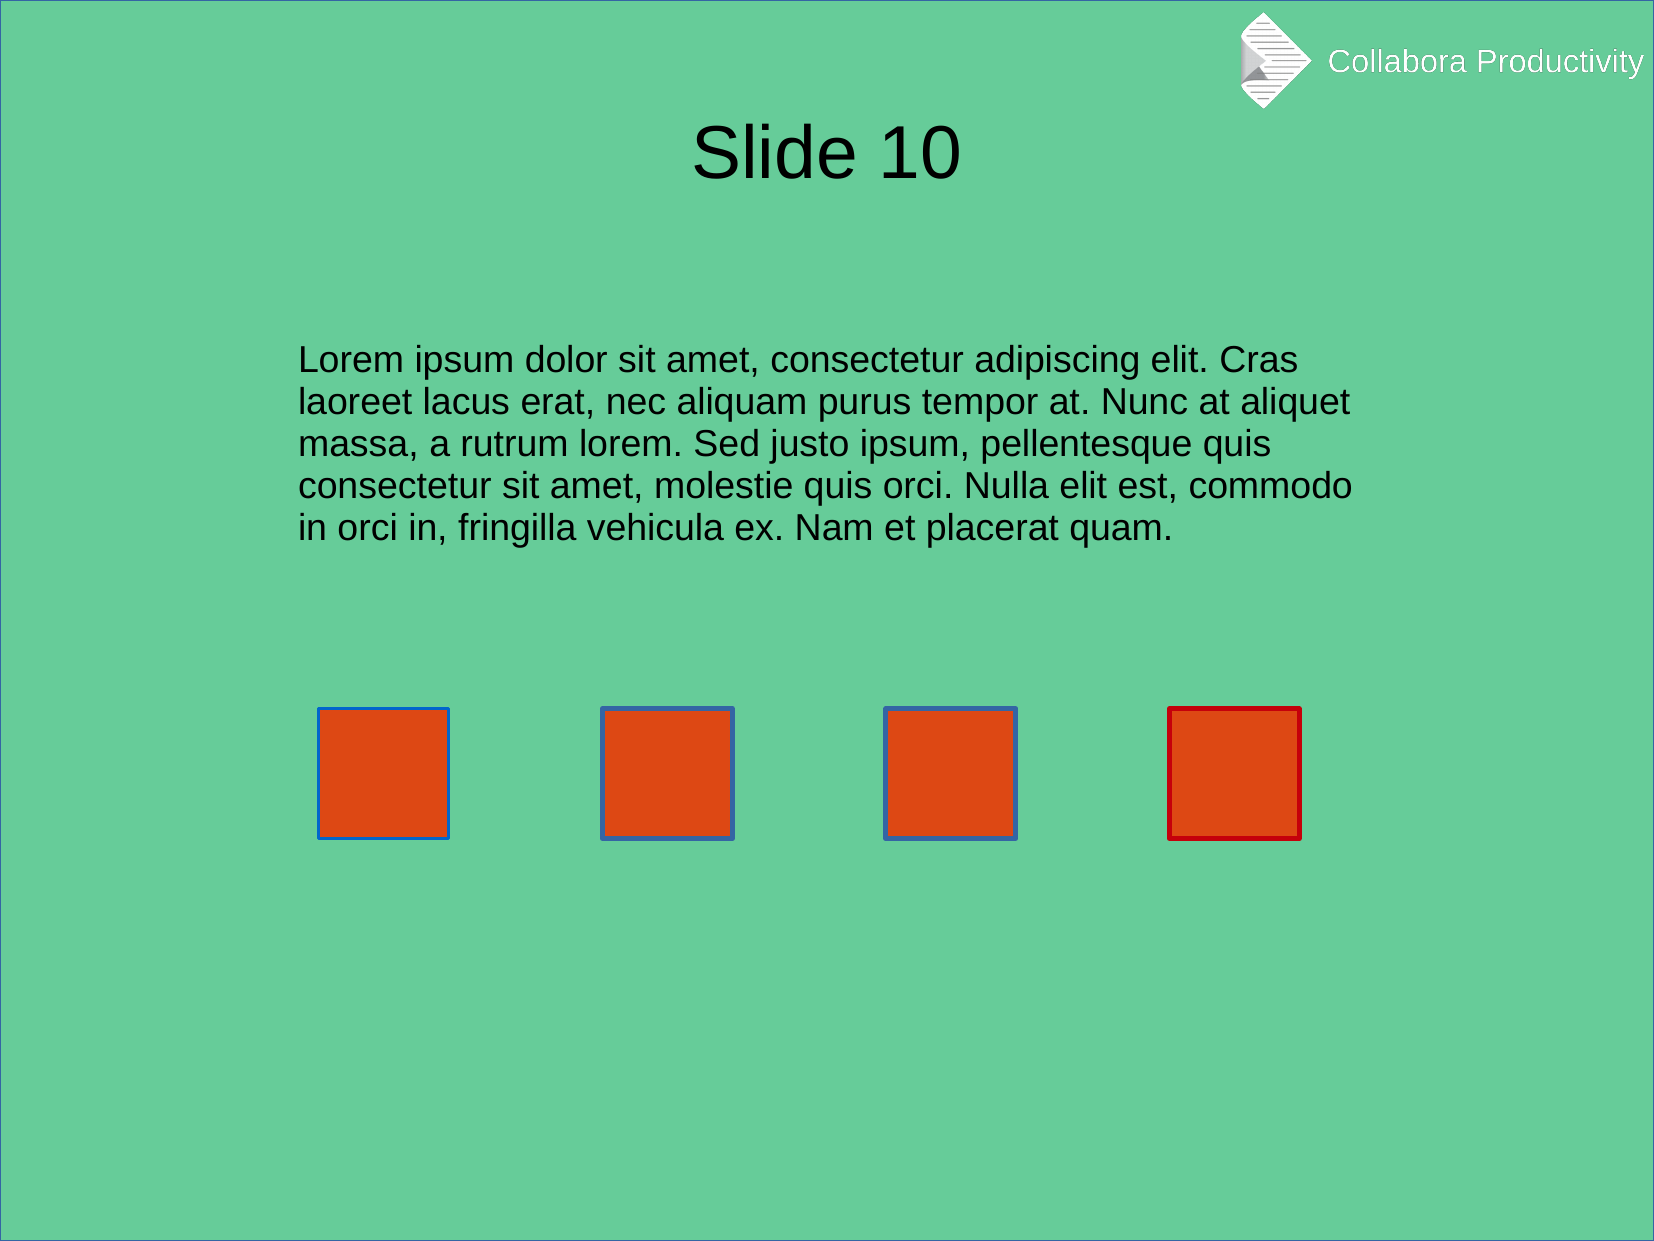

# Slide 10
Lorem ipsum dolor sit amet, consectetur adipiscing elit. Cras laoreet lacus erat, nec aliquam purus tempor at. Nunc at aliquet massa, a rutrum lorem. Sed justo ipsum, pellentesque quis consectetur sit amet, molestie quis orci. Nulla elit est, commodo in orci in, fringilla vehicula ex. Nam et placerat quam.